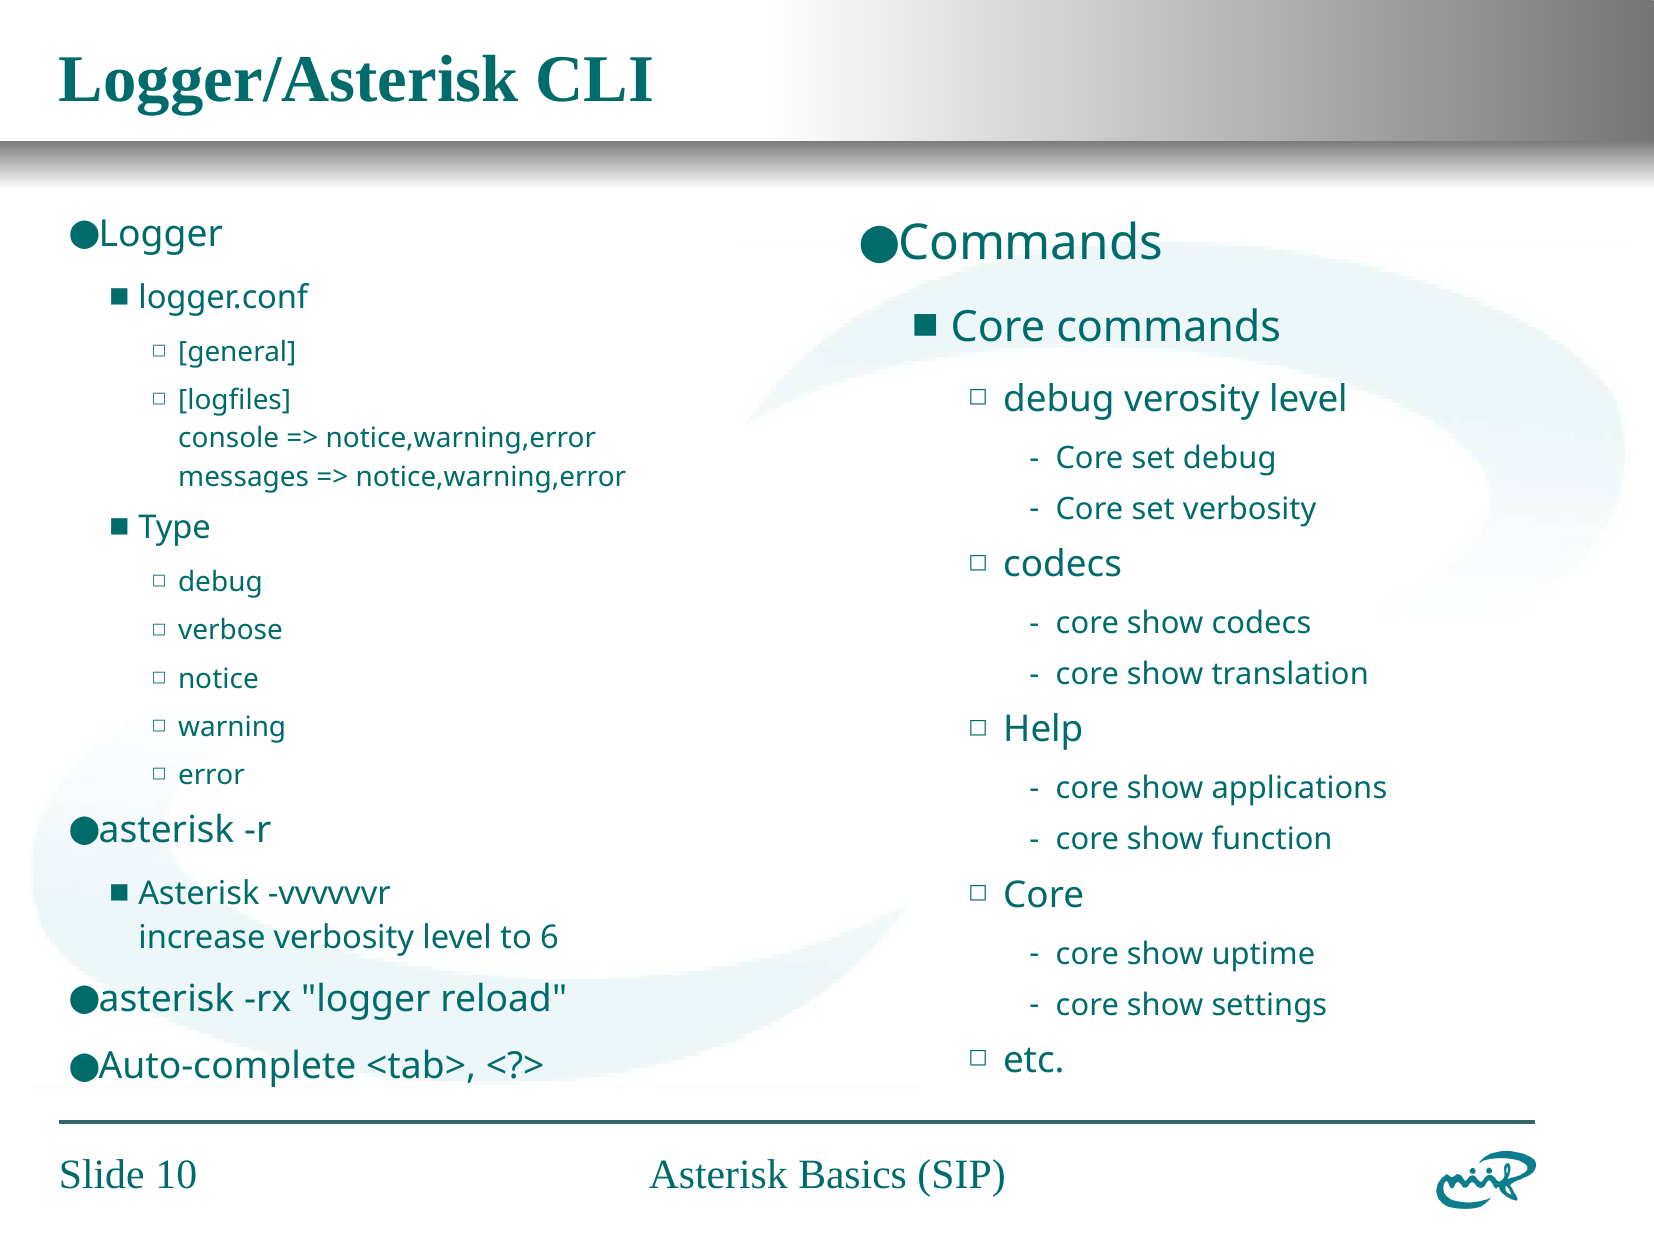

# Logger/Asterisk CLI
Logger
logger.conf
[general]
[logfiles]
console => notice,warning,error
messages => notice,warning,error
Type
debug
verbose
notice
warning
error
asterisk -r
Asterisk -vvvvvvr
increase verbosity level to 6
asterisk -rx "logger reload"
Auto-complete <tab>, <?>
Commands
Core commands
debug verosity level
Core set debug
Core set verbosity
codecs
core show codecs
core show translation
Help
core show applications
core show function
Core
core show uptime
core show settings
etc.
10
Asterisk Basics (SIP)